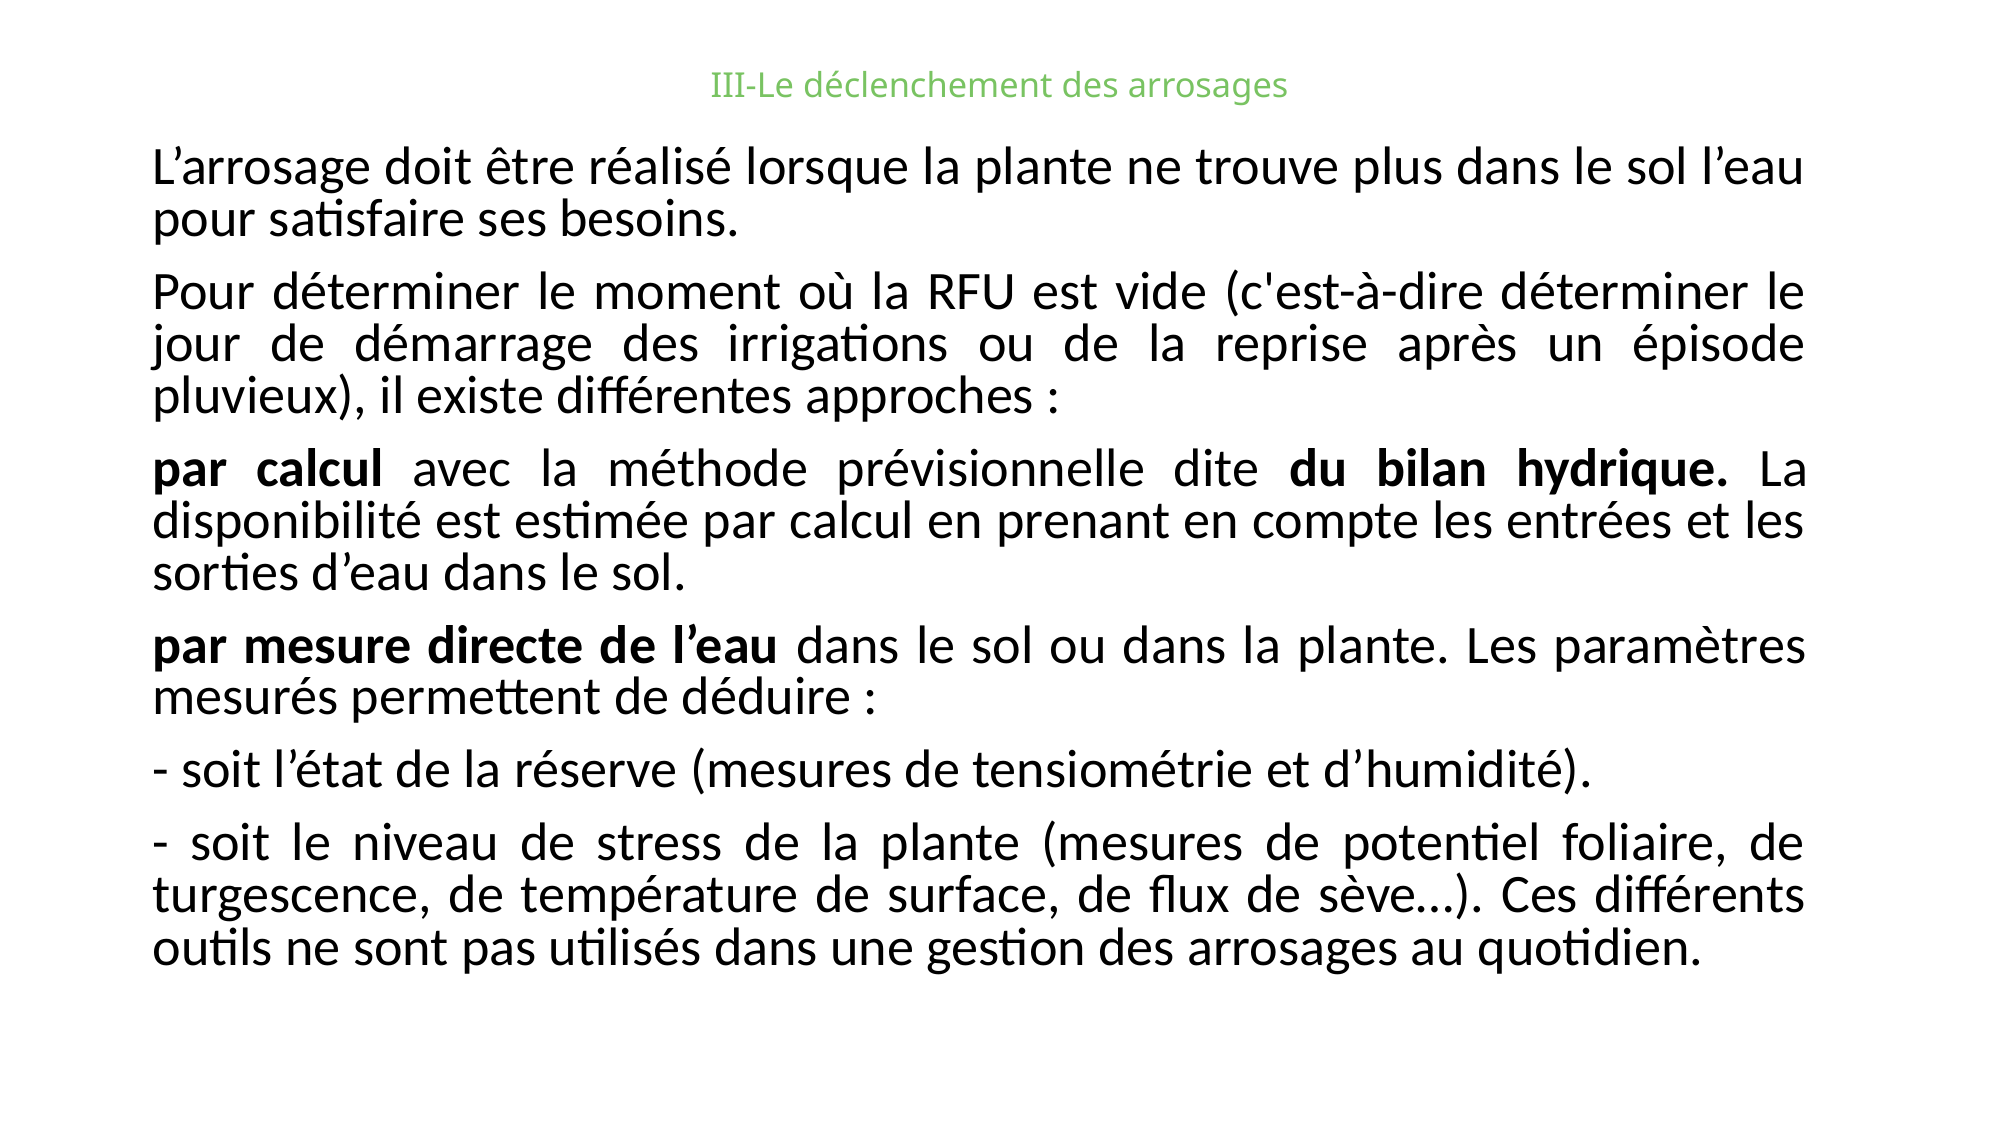

# III-Le déclenchement des arrosages
L’arrosage doit être réalisé lorsque la plante ne trouve plus dans le sol l’eau pour satisfaire ses besoins.
Pour déterminer le moment où la RFU est vide (c'est-à-dire déterminer le jour de démarrage des irrigations ou de la reprise après un épisode pluvieux), il existe différentes approches :
par calcul avec la méthode prévisionnelle dite du bilan hydrique. La disponibilité est estimée par calcul en prenant en compte les entrées et les sorties d’eau dans le sol.
par mesure directe de l’eau dans le sol ou dans la plante. Les paramètres mesurés permettent de déduire :
- soit l’état de la réserve (mesures de tensiométrie et d’humidité).
- soit le niveau de stress de la plante (mesures de potentiel foliaire, de turgescence, de température de surface, de flux de sève…). Ces différents outils ne sont pas utilisés dans une gestion des arrosages au quotidien.